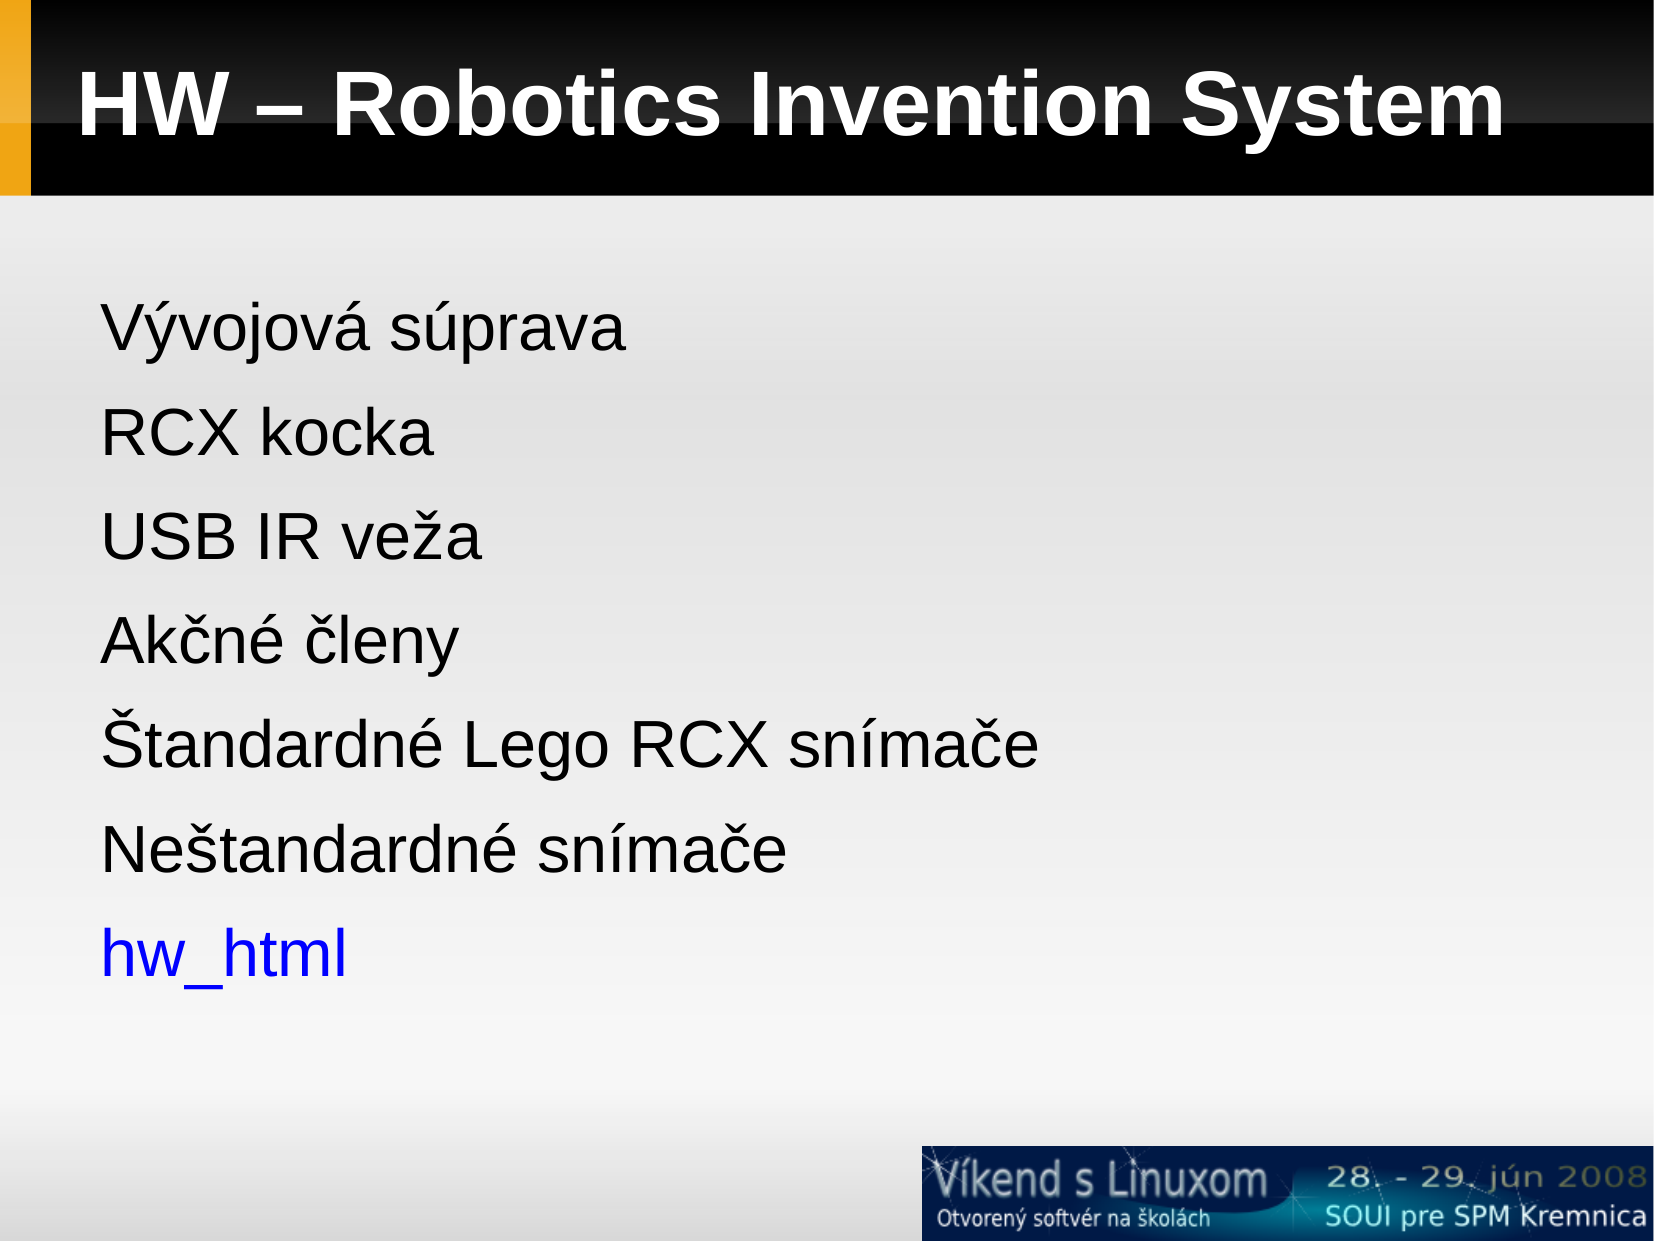

# HW – Robotics Invention System
Vývojová súprava
RCX kocka
USB IR veža
Akčné členy
Štandardné Lego RCX snímače
Neštandardné snímače
hw_html